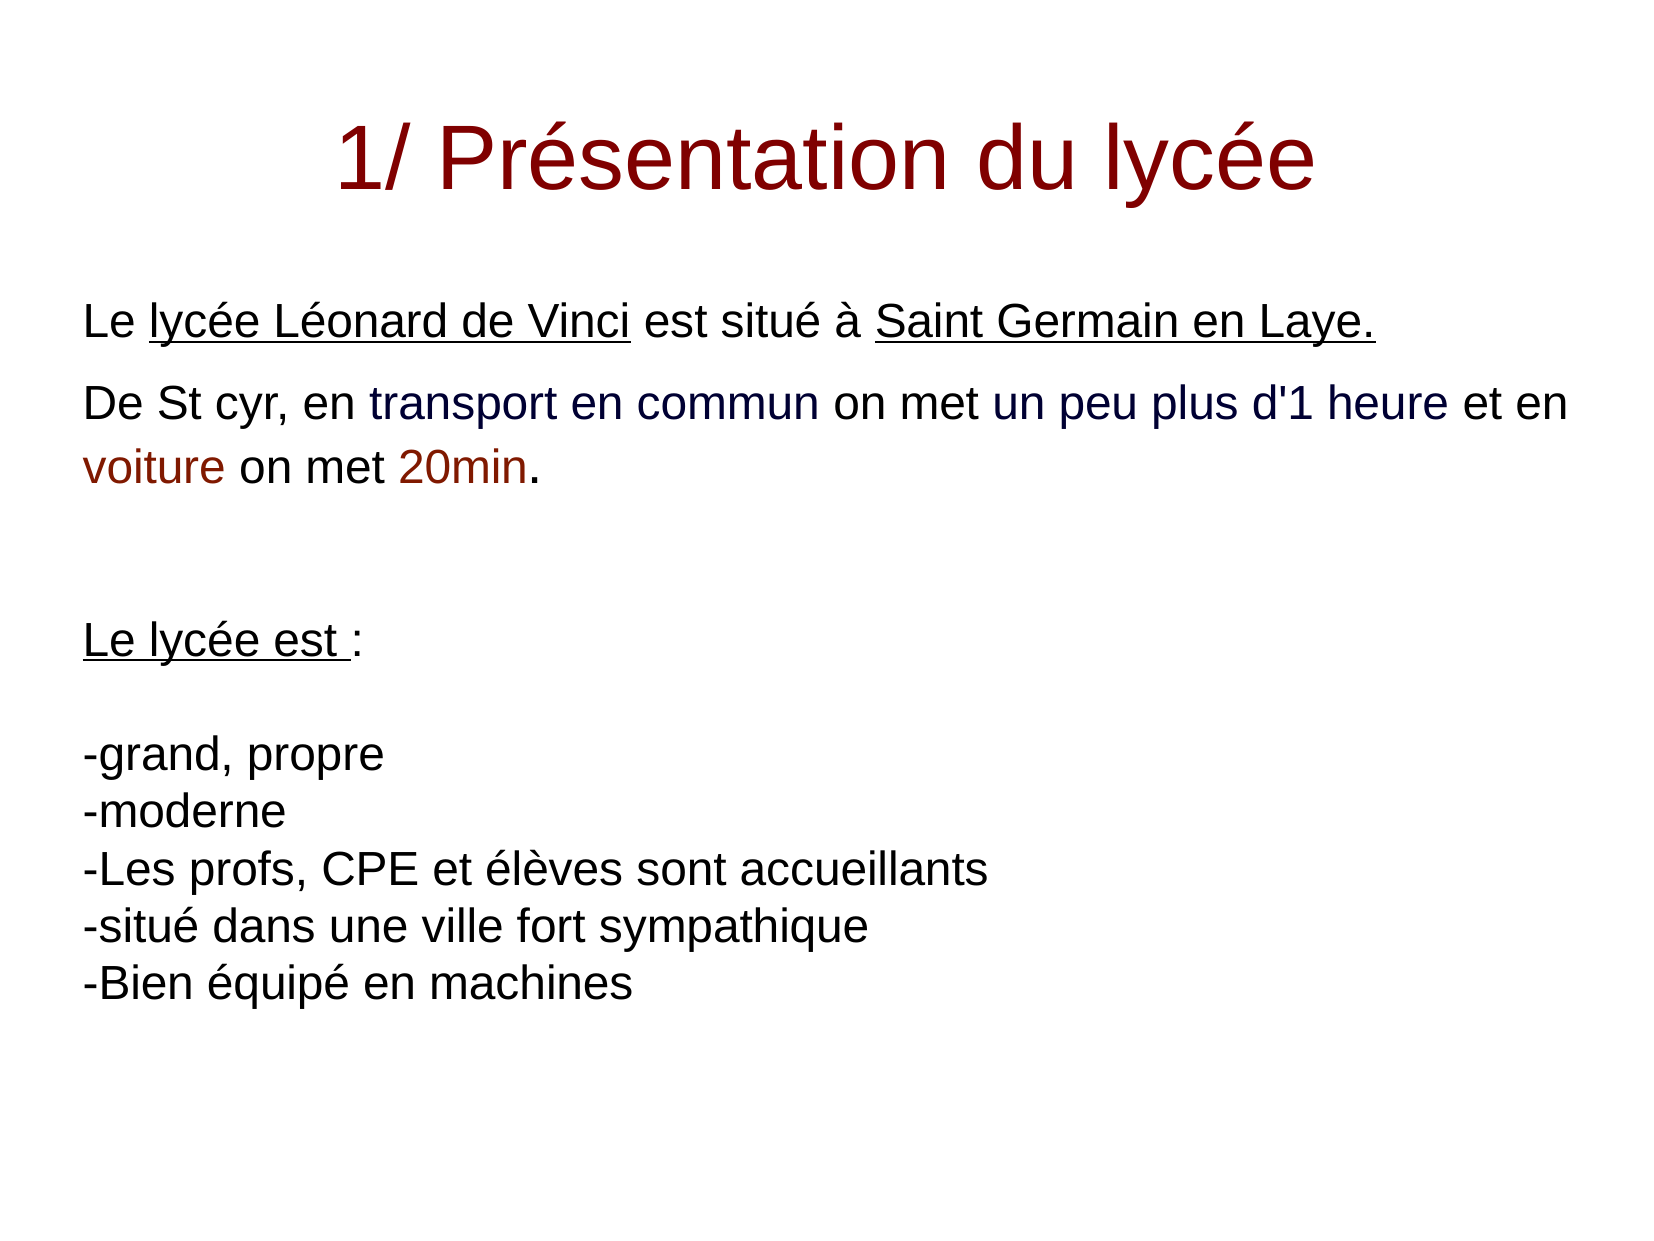

# 1/ Présentation du lycée
Le lycée Léonard de Vinci est situé à Saint Germain en Laye.
De St cyr, en transport en commun on met un peu plus d'1 heure et en voiture on met 20min.
Le lycée est :
-grand, propre
-moderne
-Les profs, CPE et élèves sont accueillants
-situé dans une ville fort sympathique
-Bien équipé en machines